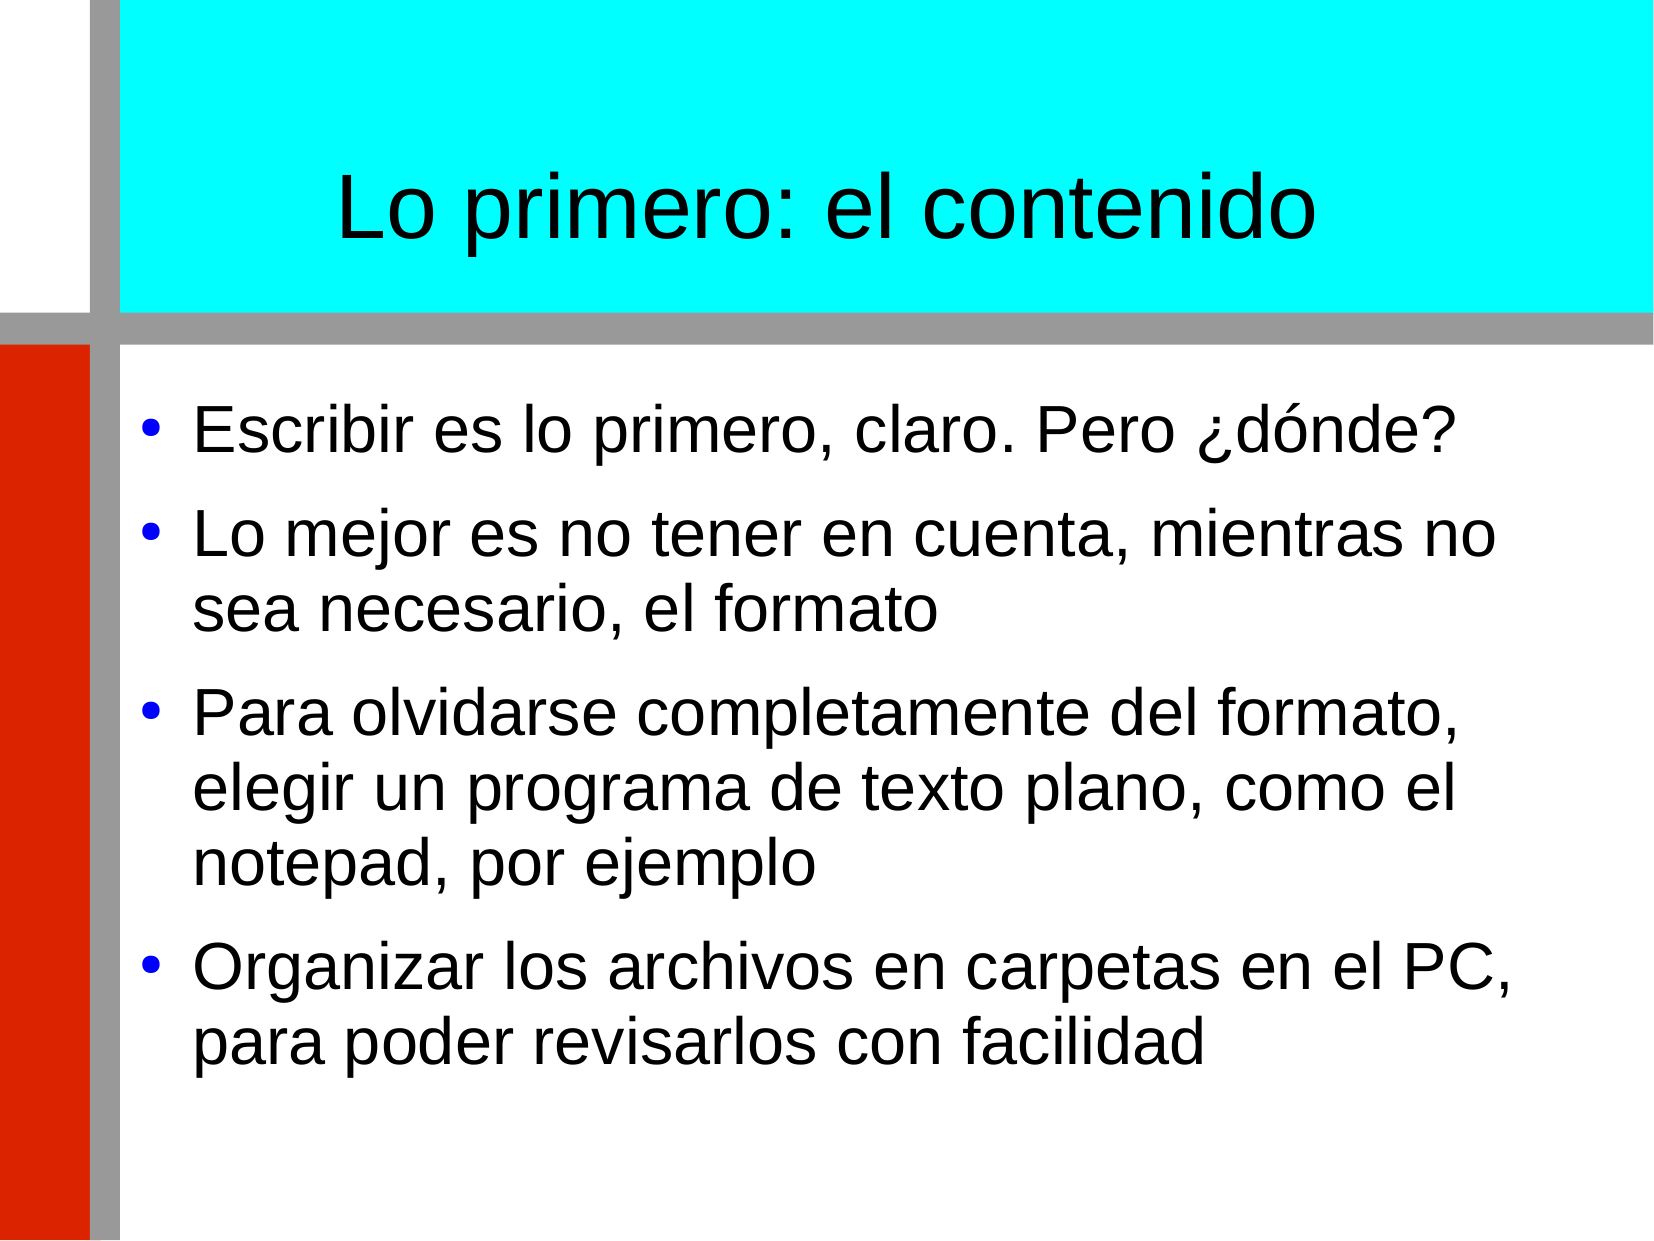

# Lo primero: el contenido
Escribir es lo primero, claro. Pero ¿dónde?
Lo mejor es no tener en cuenta, mientras no sea necesario, el formato
Para olvidarse completamente del formato, elegir un programa de texto plano, como el notepad, por ejemplo
Organizar los archivos en carpetas en el PC, para poder revisarlos con facilidad